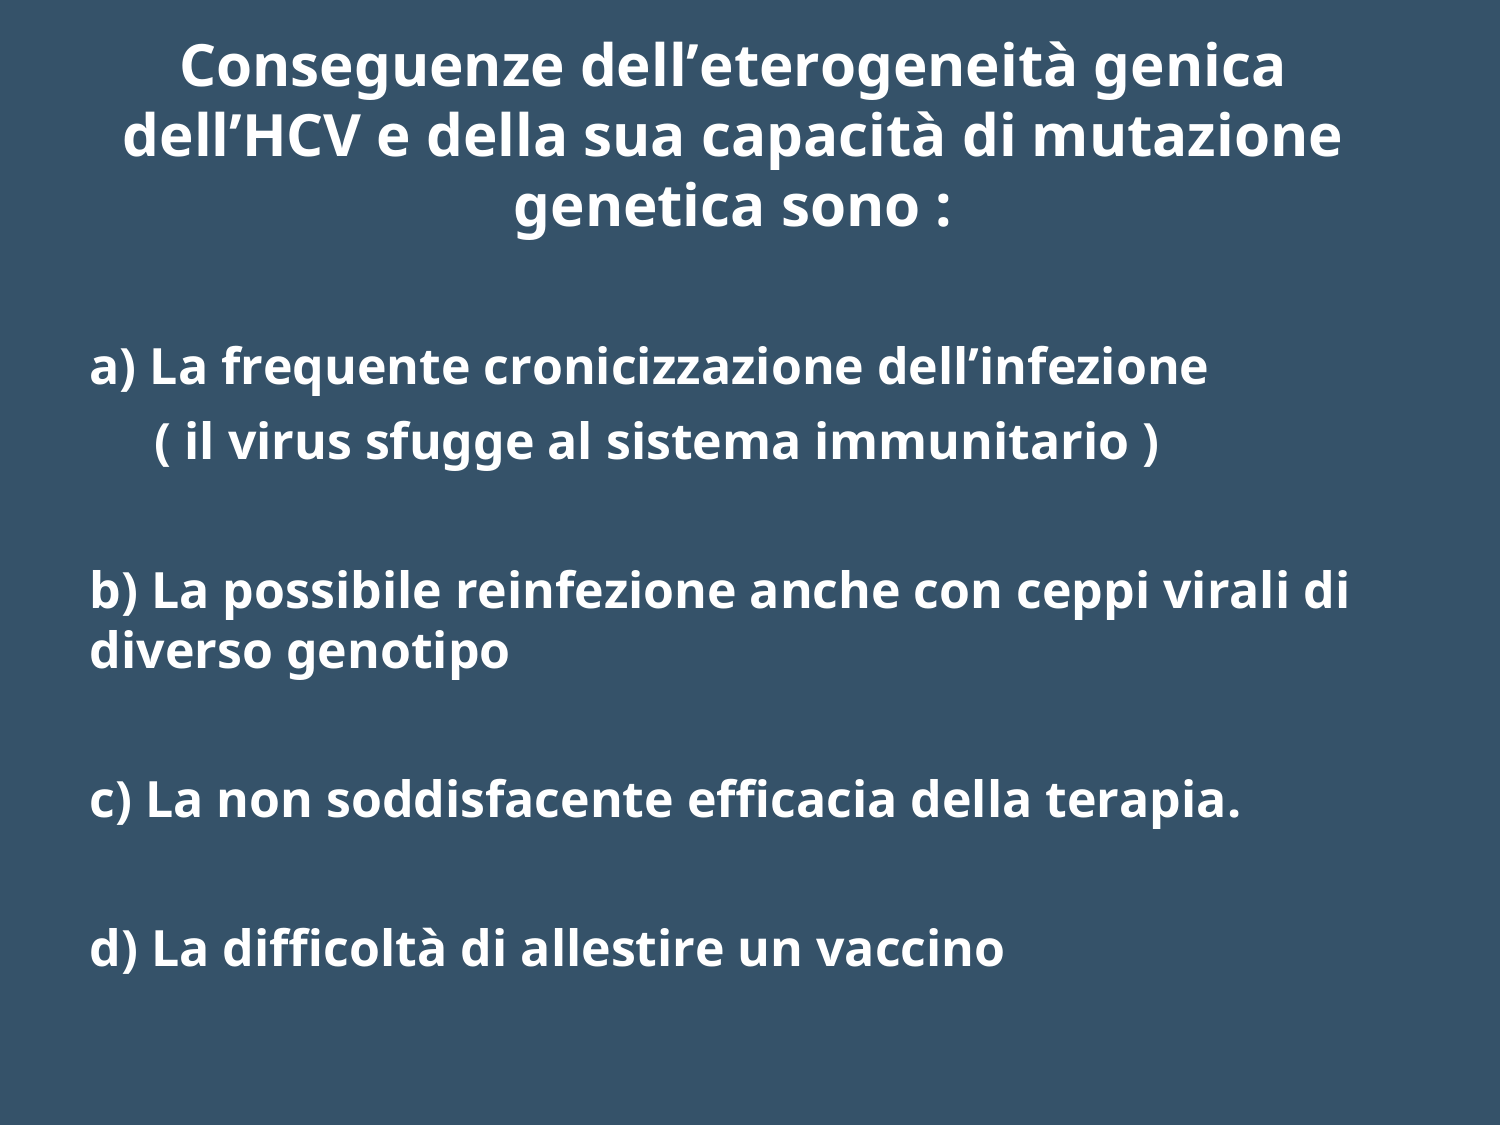

Conseguenze dell’eterogeneità genica dell’HCV e della sua capacità di mutazione genetica sono :
a) La frequente cronicizzazione dell’infezione
 ( il virus sfugge al sistema immunitario )
b) La possibile reinfezione anche con ceppi virali di diverso genotipo
c) La non soddisfacente efficacia della terapia.
d) La difficoltà di allestire un vaccino